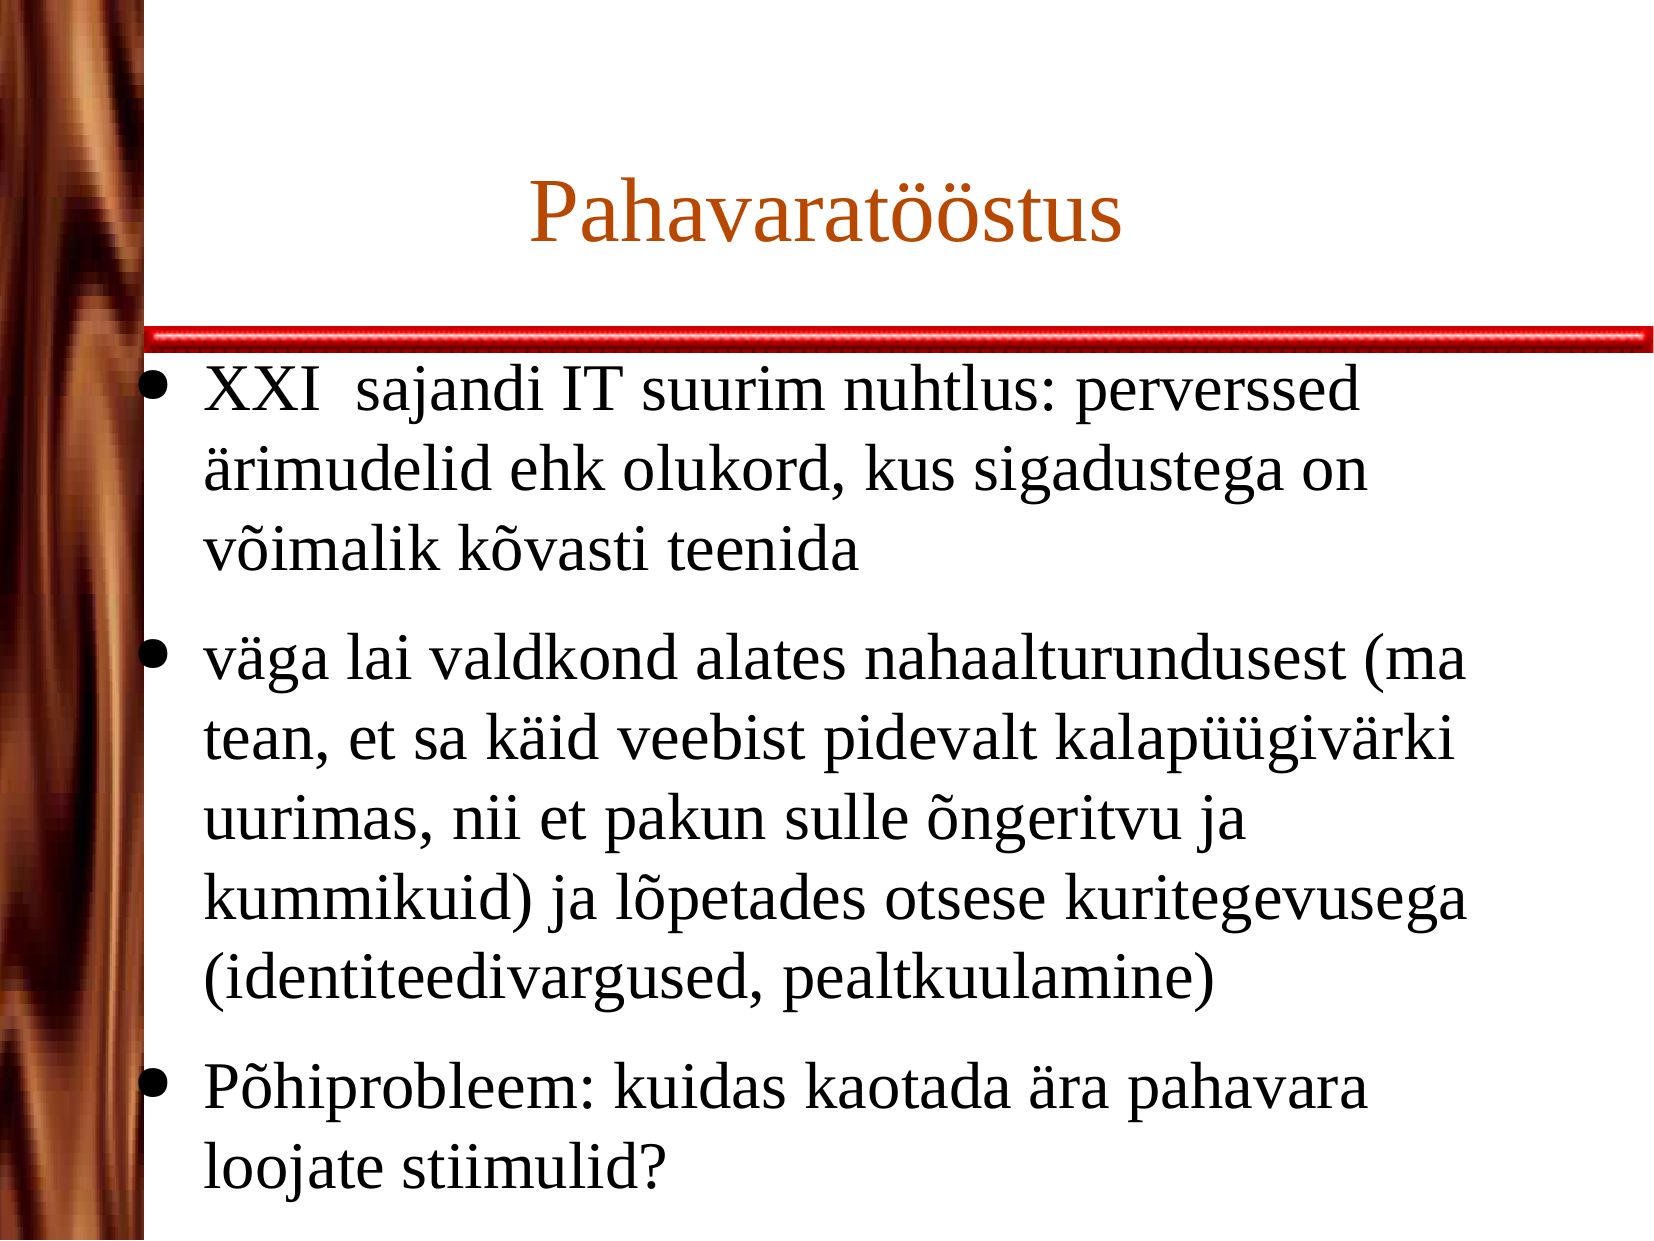

# Pahavaratööstus
XXI sajandi IT suurim nuhtlus: perverssed ärimudelid ehk olukord, kus sigadustega on võimalik kõvasti teenida
väga lai valdkond alates nahaalturundusest (ma tean, et sa käid veebist pidevalt kalapüügivärki uurimas, nii et pakun sulle õngeritvu ja kummikuid) ja lõpetades otsese kuritegevusega (identiteedivargused, pealtkuulamine)
Põhiprobleem: kuidas kaotada ära pahavara loojate stiimulid?